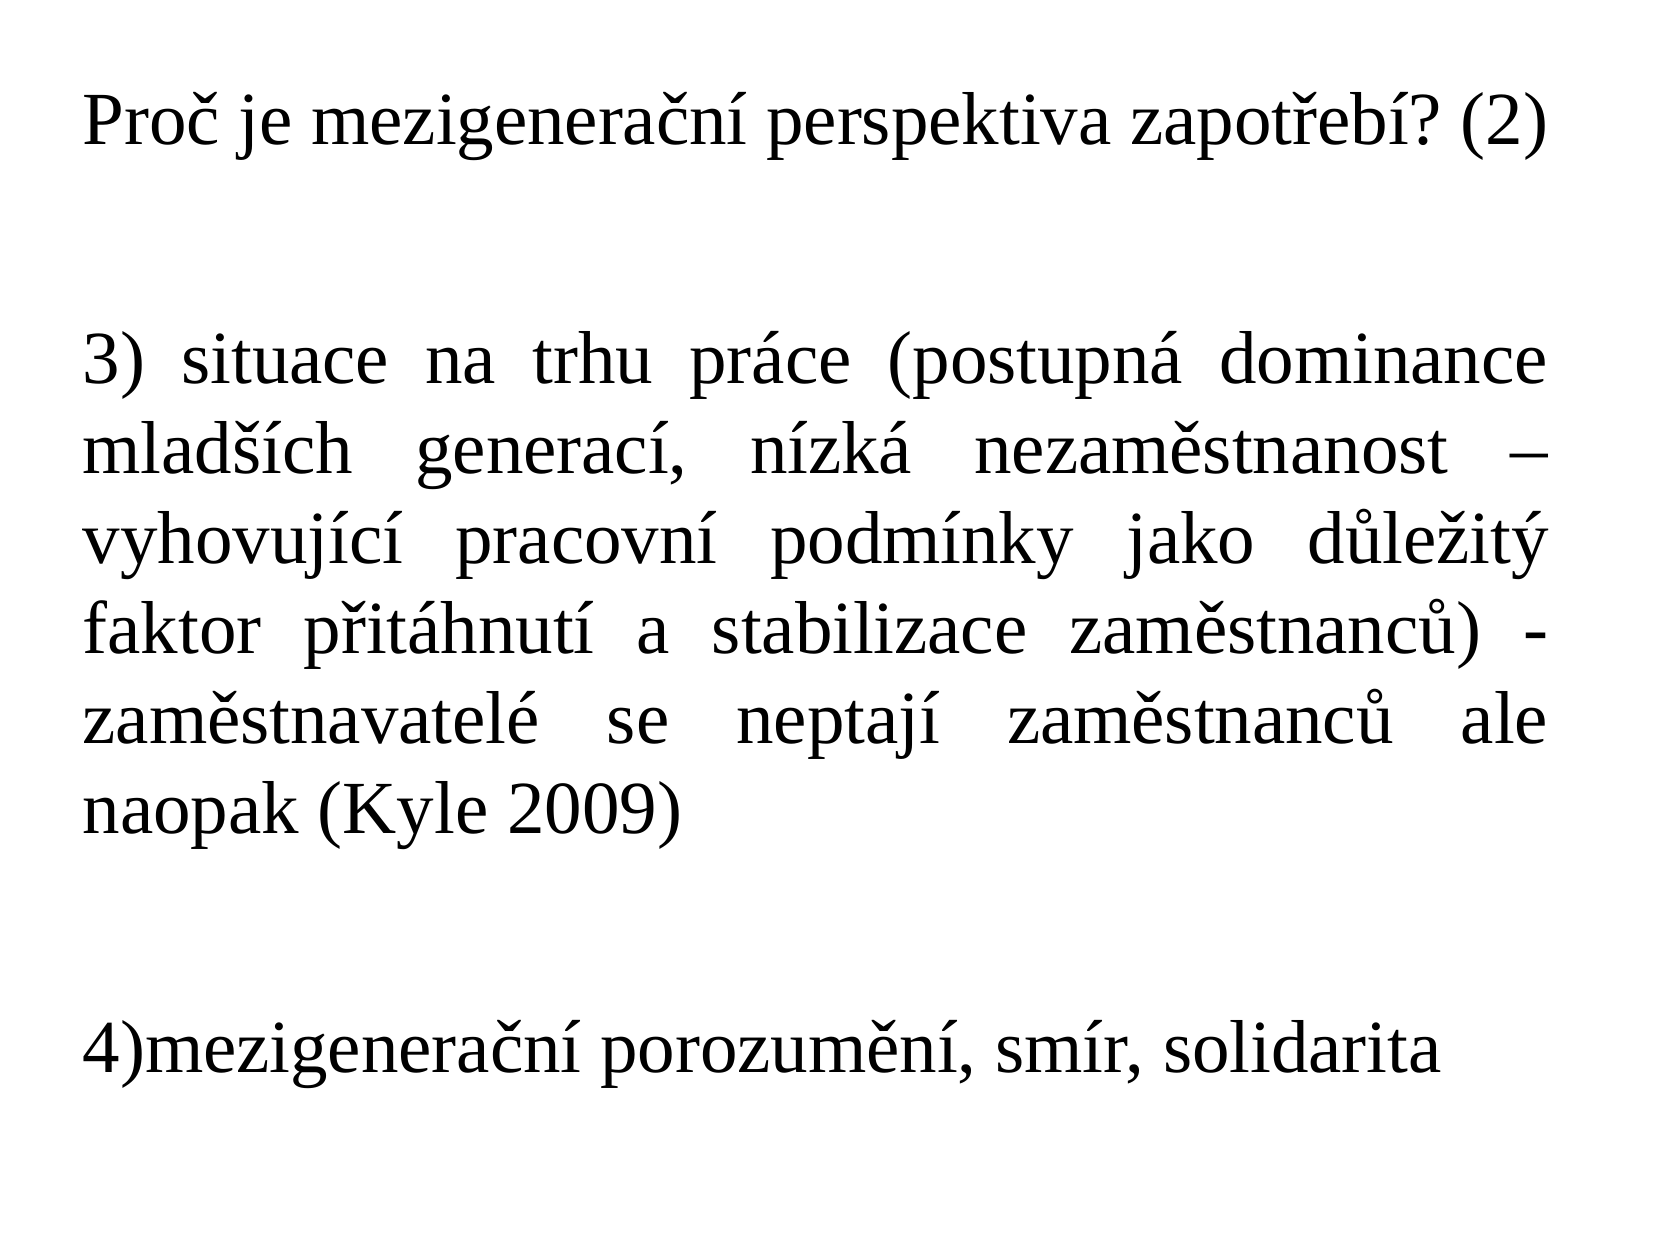

# Proč je mezigenerační perspektiva zapotřebí? (2)
3) situace na trhu práce (postupná dominance mladších generací, nízká nezaměstnanost – vyhovující pracovní podmínky jako důležitý faktor přitáhnutí a stabilizace zaměstnanců) - zaměstnavatelé se neptají zaměstnanců ale naopak (Kyle 2009)
4)mezigenerační porozumění, smír, solidarita